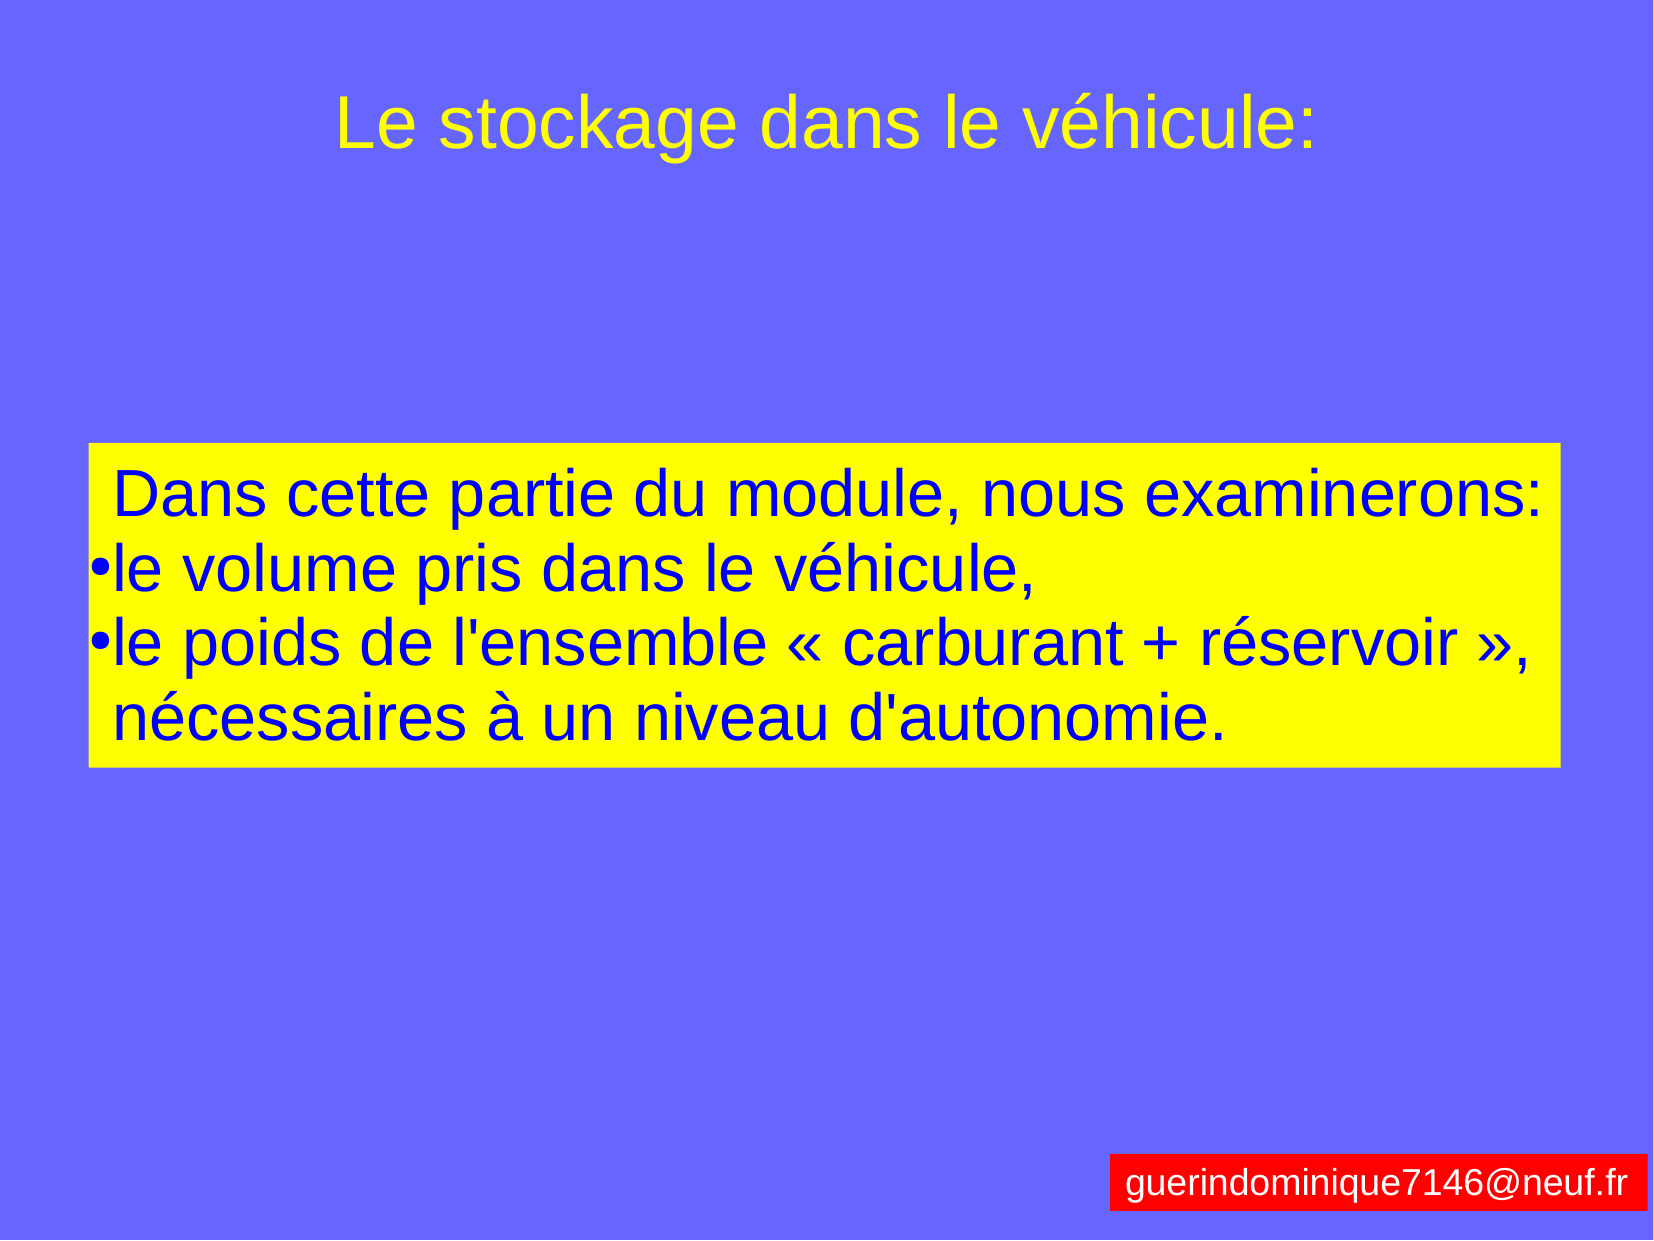

# Le stockage dans le véhicule:
Dans cette partie du module, nous examinerons:
le volume pris dans le véhicule,
le poids de l'ensemble « carburant + réservoir »,
nécessaires à un niveau d'autonomie.
guerindominique7146@neuf.fr